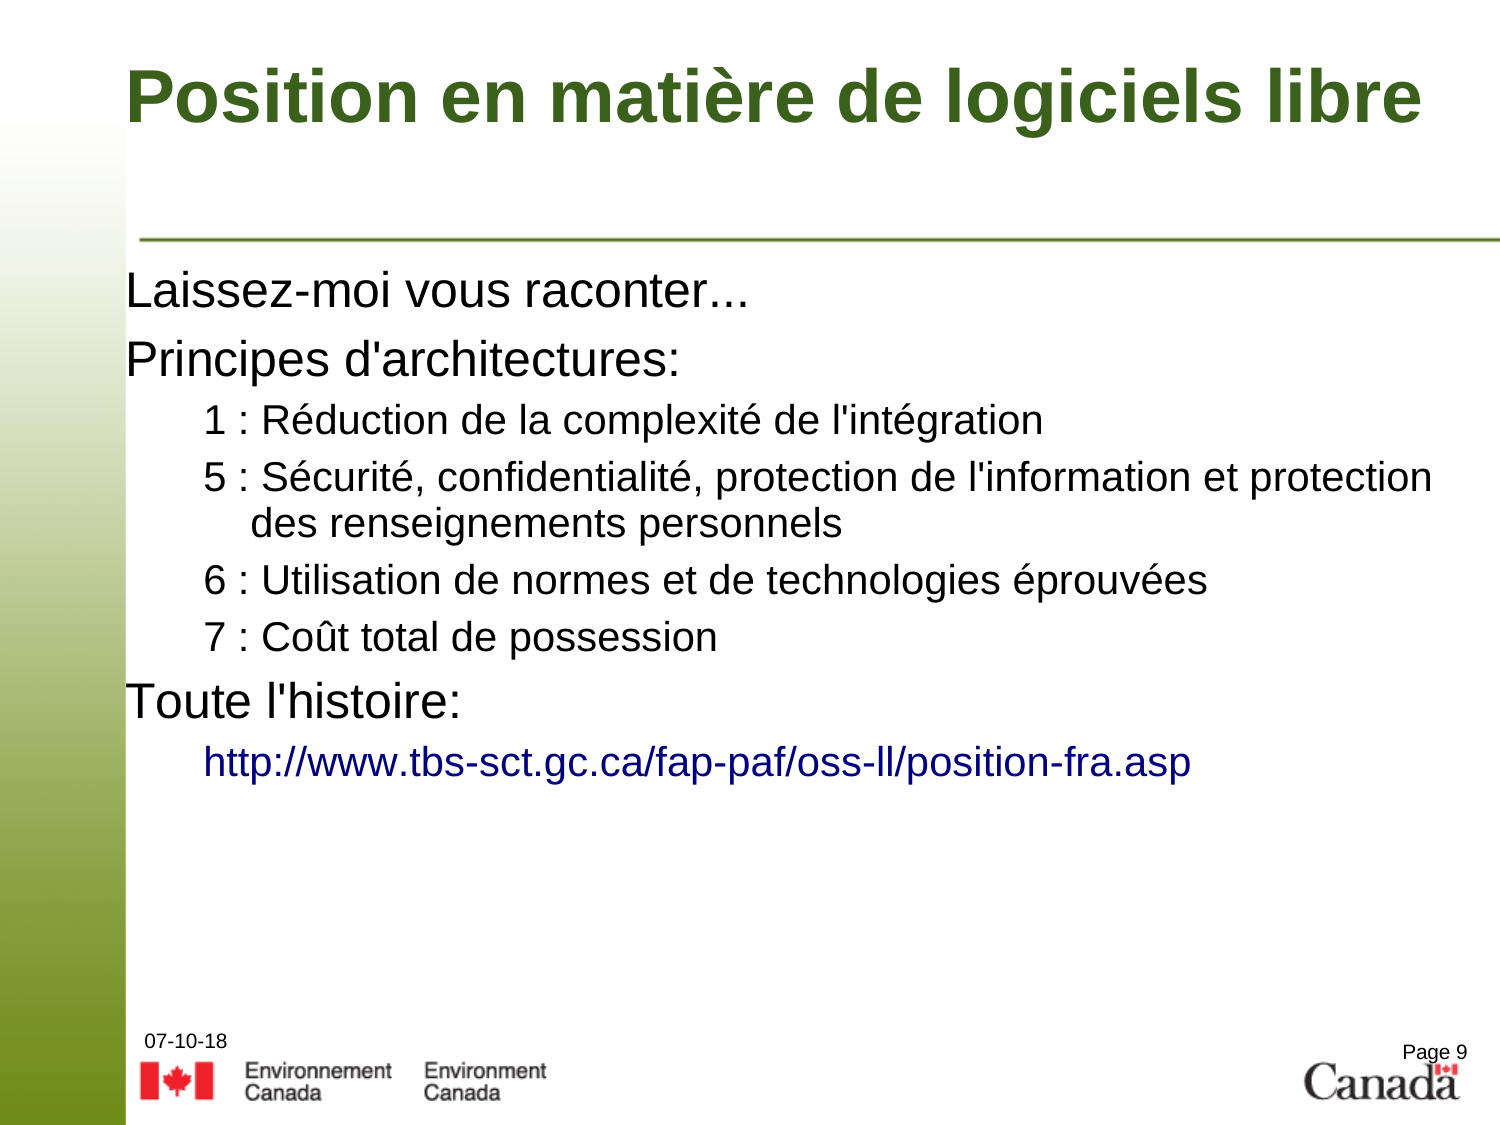

# Position en matière de logiciels libre
Laissez-moi vous raconter...
Principes d'architectures:
1 : Réduction de la complexité de l'intégration
5 : Sécurité, confidentialité, protection de l'information et protection des renseignements personnels
6 : Utilisation de normes et de technologies éprouvées
7 : Coût total de possession
Toute l'histoire:
http://www.tbs-sct.gc.ca/fap-paf/oss-ll/position-fra.asp